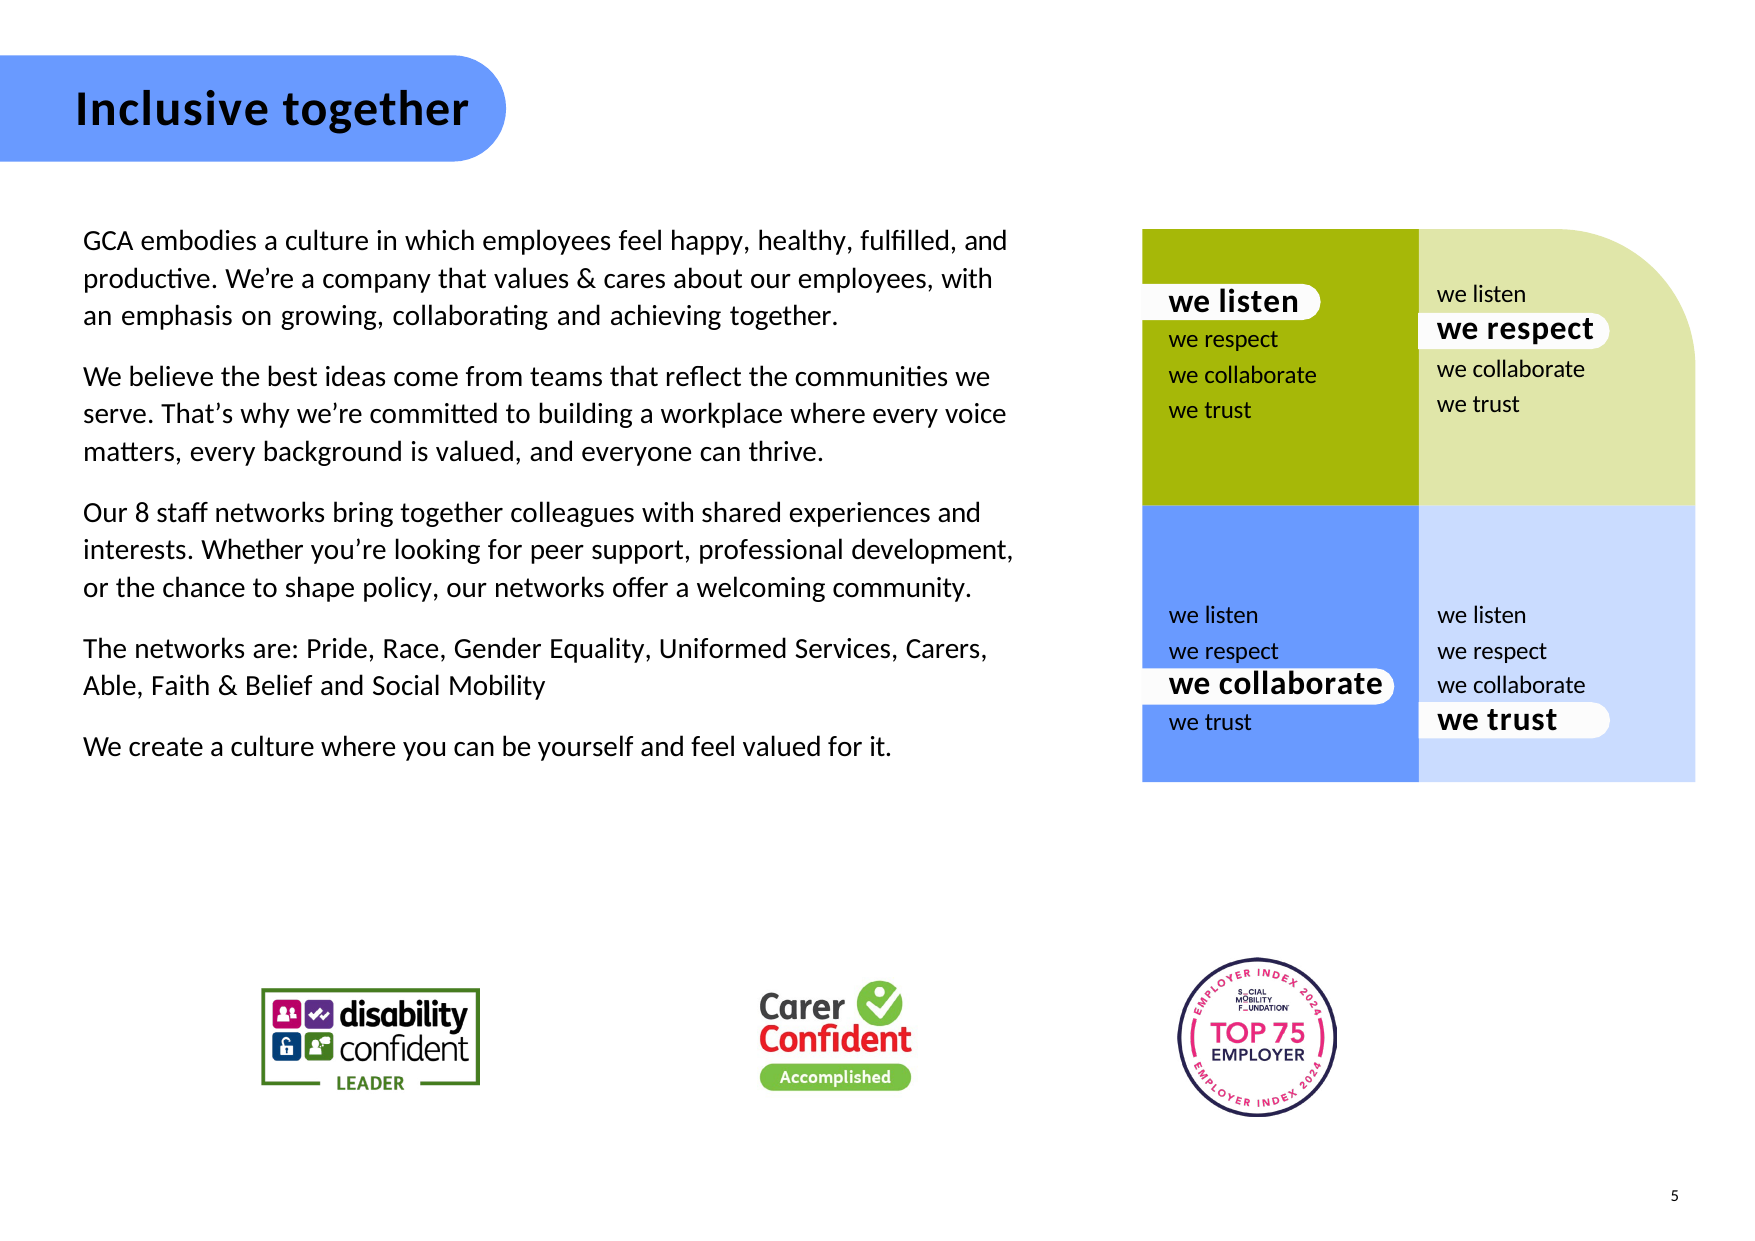

# Inclusive together
GCA embodies a culture in which employees feel happy, healthy, fulfilled, and productive. We’re a company that values & cares about our employees, with an emphasis on growing, collaborating and achieving together.
We believe the best ideas come from teams that reflect the communities we serve. That’s why we’re committed to building a workplace where every voice matters, every background is valued, and everyone can thrive.
Our 8 staff networks bring together colleagues with shared experiences and interests. Whether you’re looking for peer support, professional development, or the chance to shape policy, our networks offer a welcoming community.
The networks are: Pride, Race, Gender Equality, Uniformed Services, Carers, Able, Faith & Belief and Social Mobility
We create a culture where you can be yourself and feel valued for it.
we listen
we respect
we collaborate we trust
we listen
we respect
we collaborate we trust
we listen we respect
we collaborate
we trust
we listen we respect
we collaborate
we trust